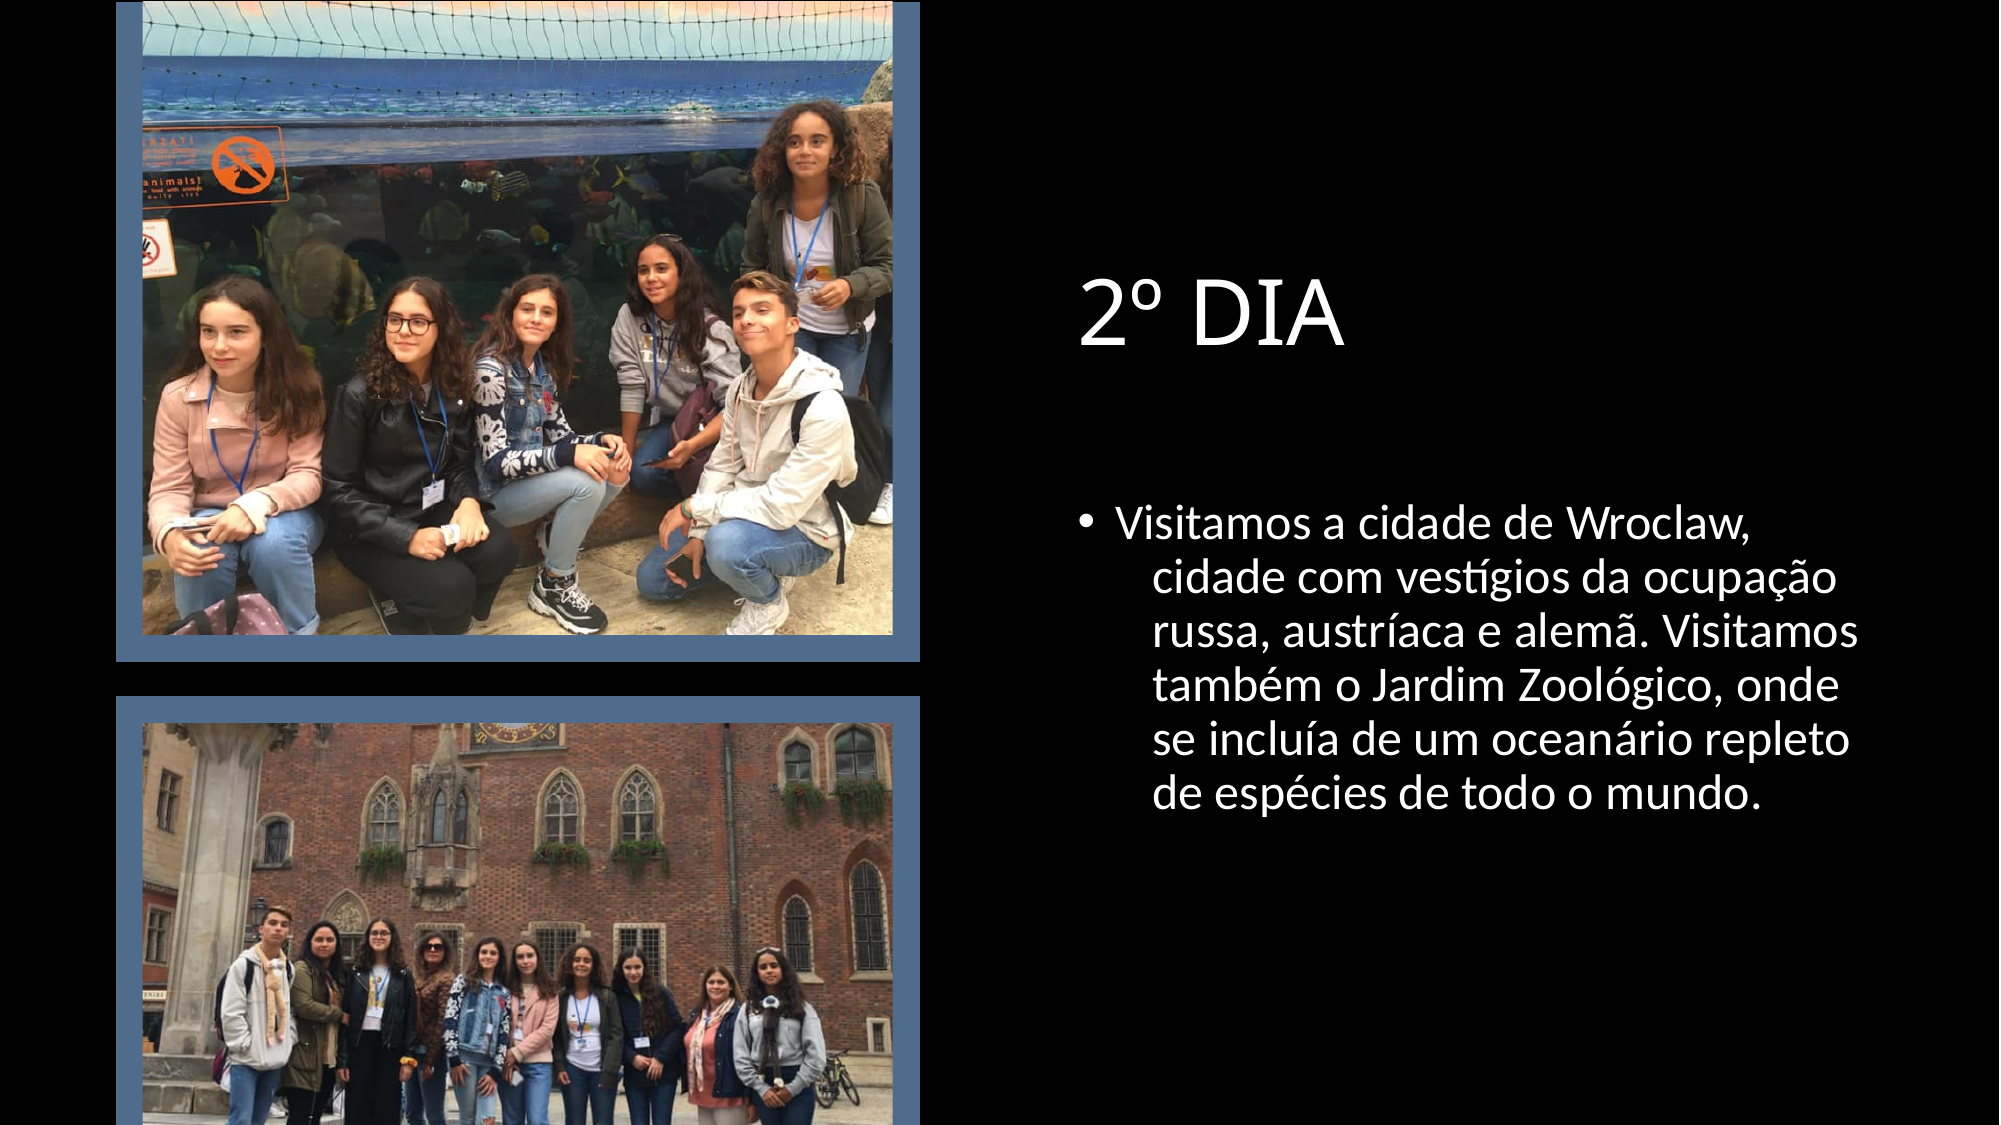

# 2º DIA
Visitamos a cidade de Wroclaw, cidade com vestígios da ocupação russa, austríaca e alemã. Visitamos também o Jardim Zoológico, onde se incluía de um oceanário repleto de espécies de todo o mundo.